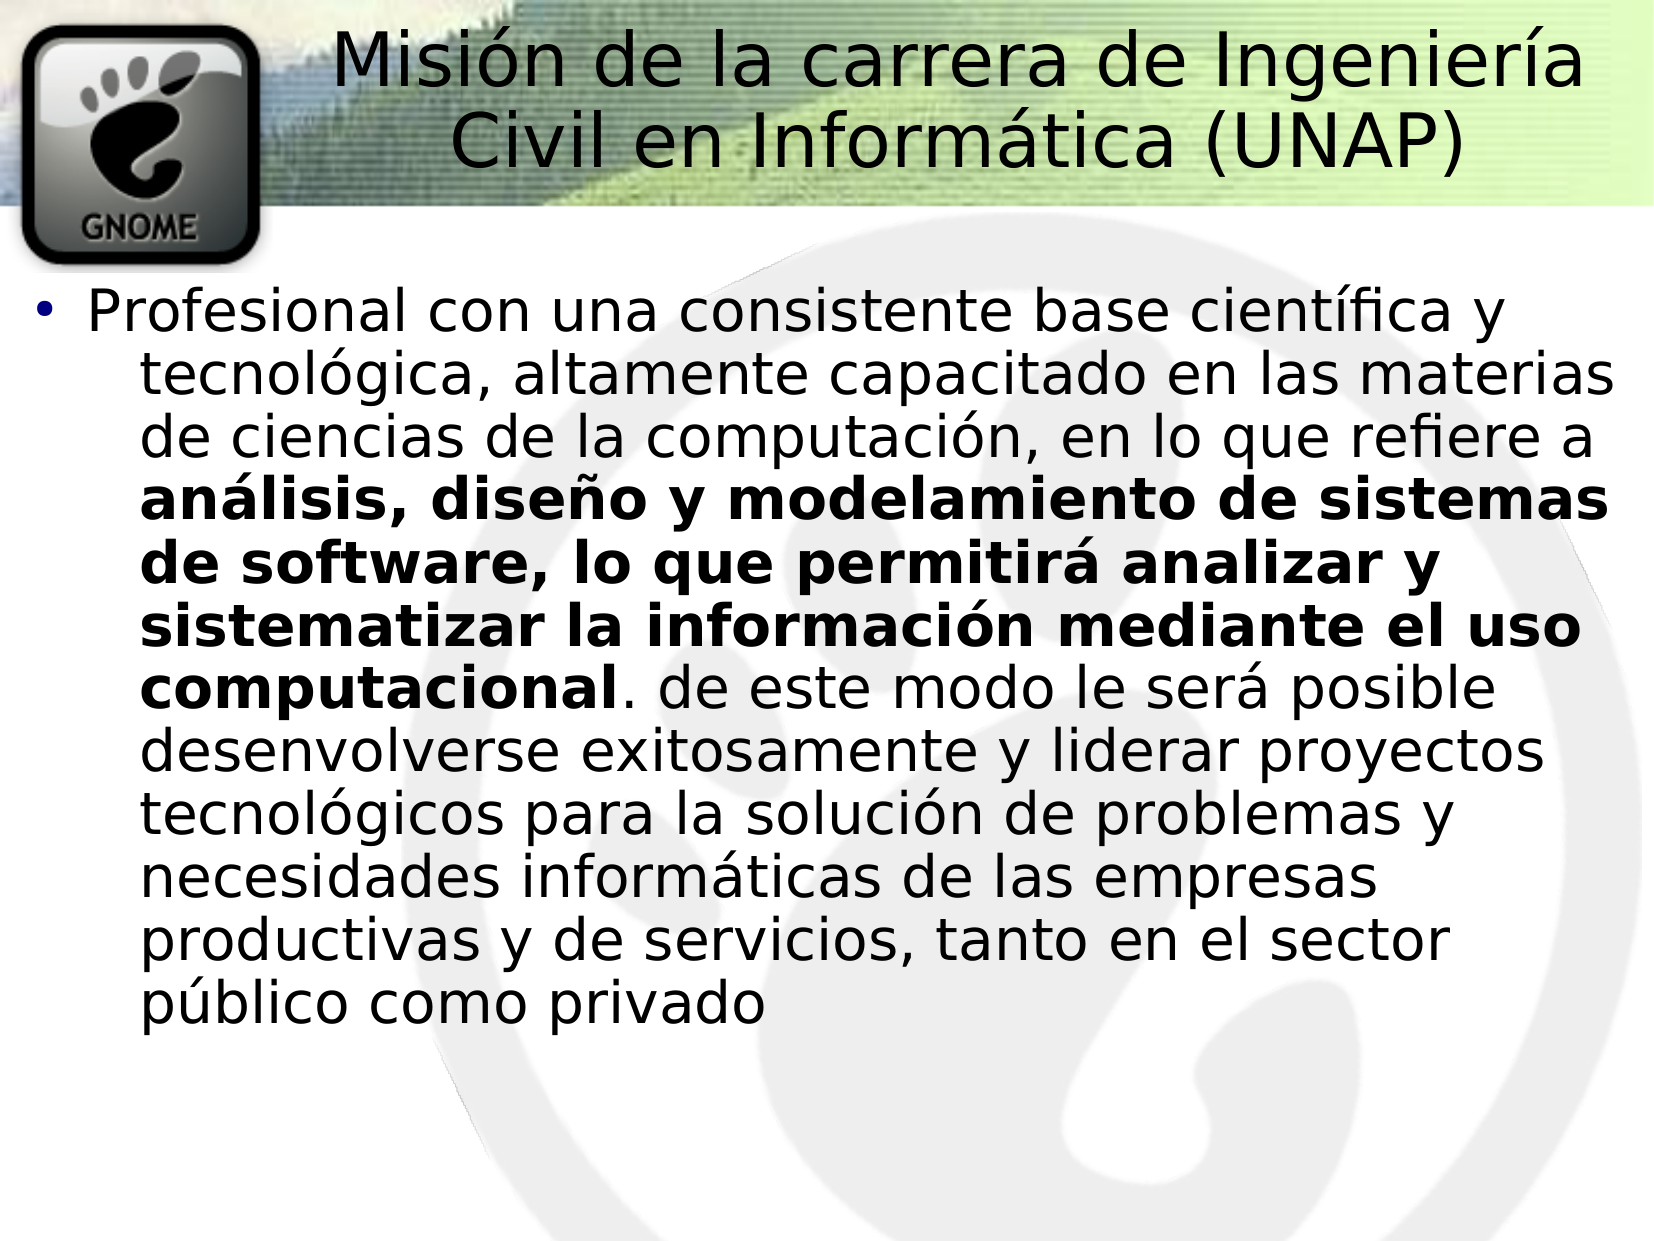

# Misión de la carrera de Ingeniería Civil en Informática (UNAP)
Profesional con una consistente base científica y tecnológica, altamente capacitado en las materias de ciencias de la computación, en lo que refiere a análisis, diseño y modelamiento de sistemas de software, lo que permitirá analizar y sistematizar la información mediante el uso computacional. de este modo le será posible desenvolverse exitosamente y liderar proyectos tecnológicos para la solución de problemas y necesidades informáticas de las empresas productivas y de servicios, tanto en el sector público como privado